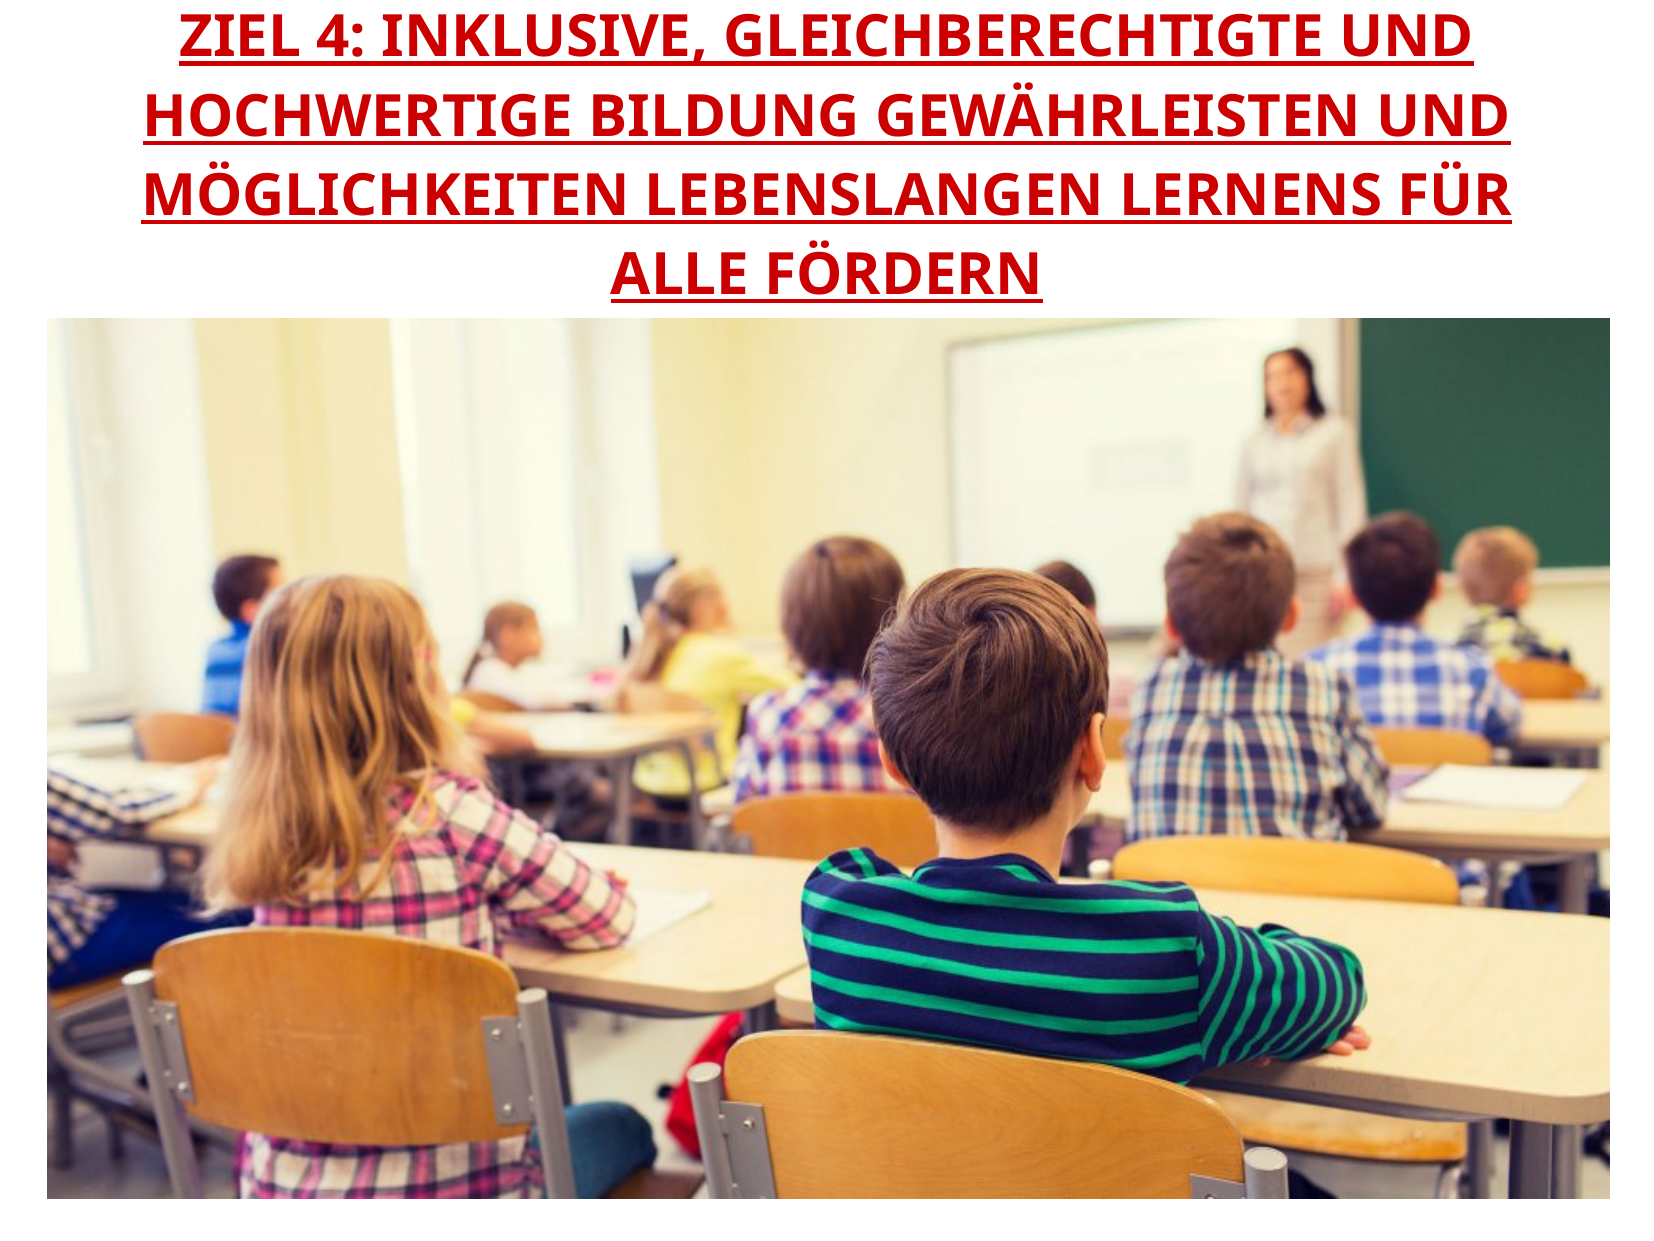

# ZIEL 4: INKLUSIVE, GLEICHBERECHTIGTE UND HOCHWERTIGE BILDUNG GEWÄHRLEISTEN UND MÖGLICHKEITEN LEBENSLANGEN LERNENS FÜR ALLE FÖRDERN